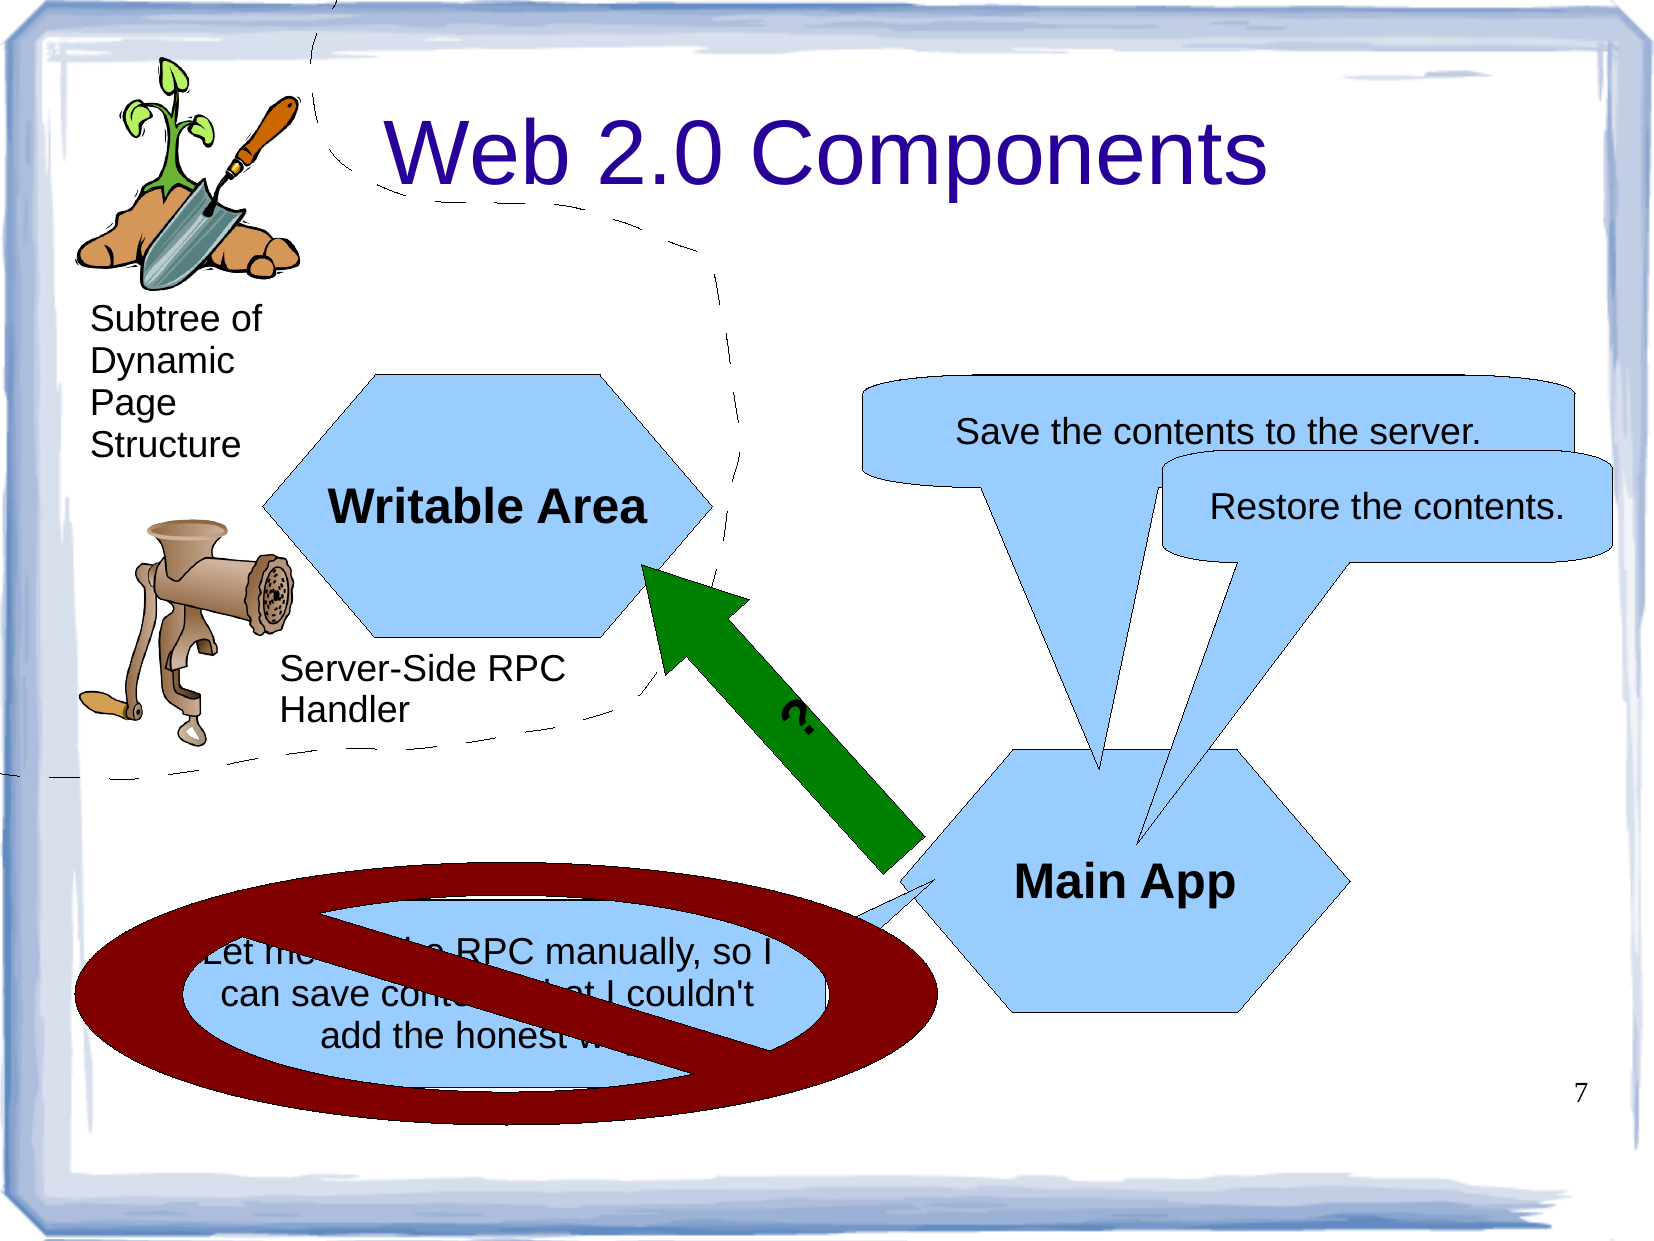

# Web 2.0 Components
Subtree of Dynamic Page Structure
Writable Area
Write a new line to the area.
Save the contents to the server.
Which lines are there now?
Restore the contents.
 ?
Server-Side RPC Handler
Main App
Let me mess with your part of the page manually, so I can break all your invariants and output some garbage!
Let me call the RPC manually, so I can save contents that I couldn't add the honest way!
7